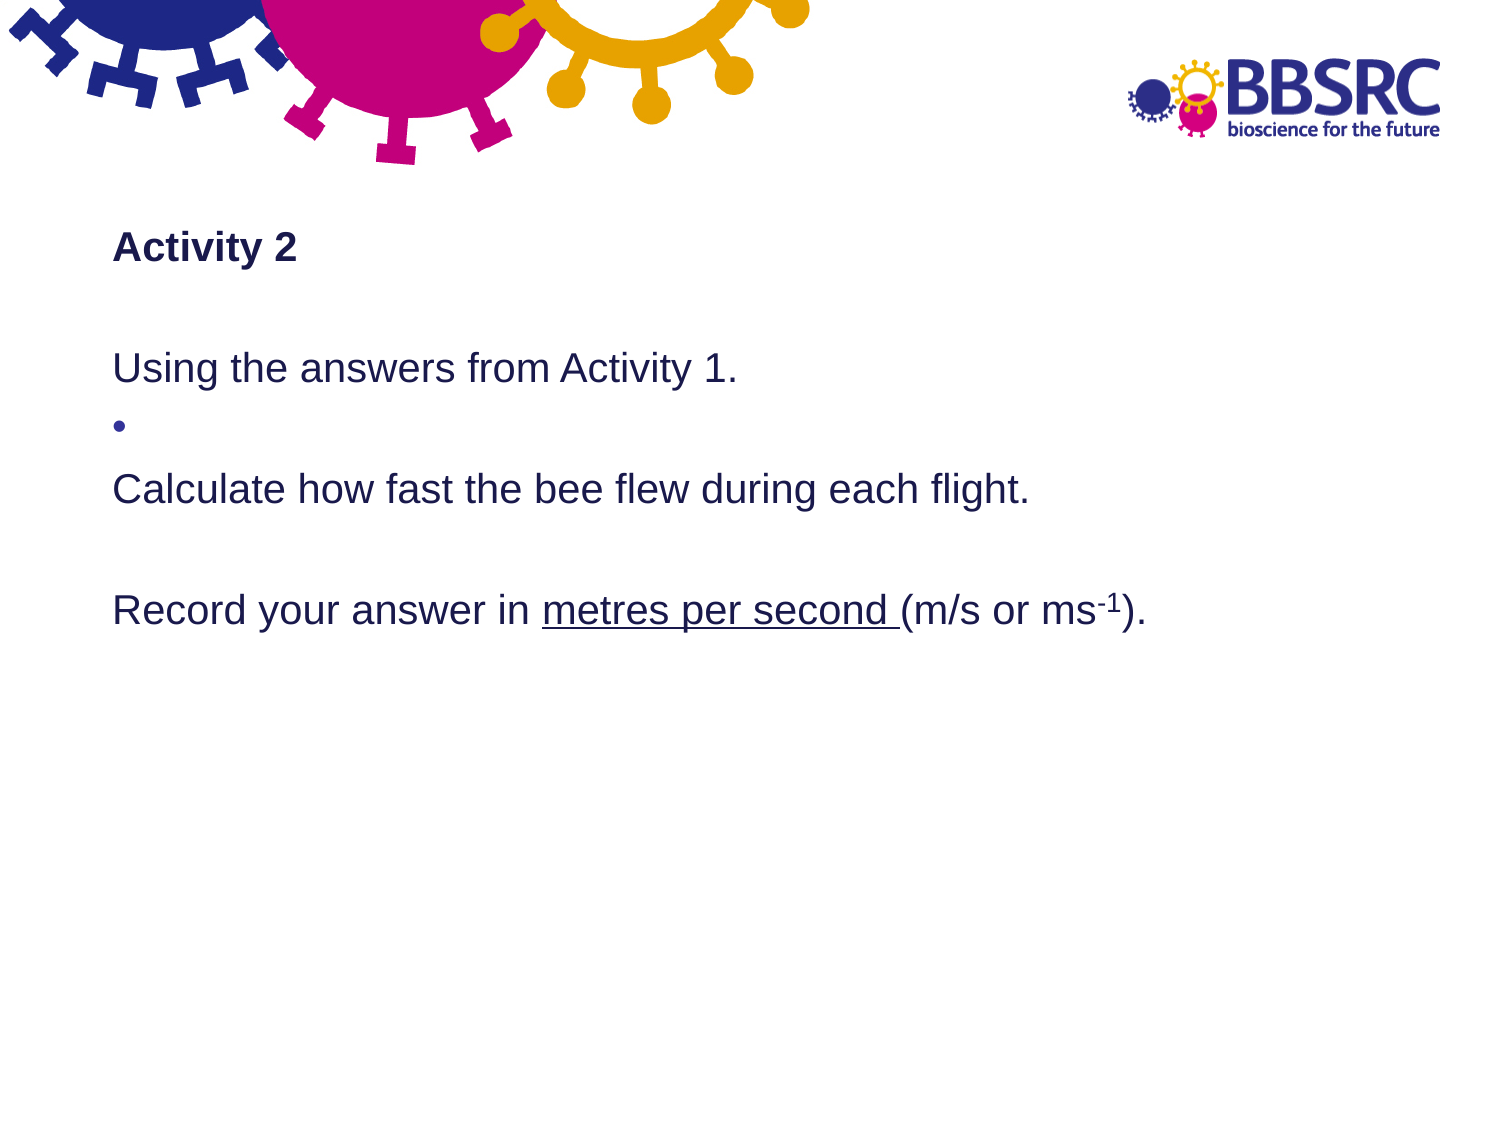

# Activity 2
Using the answers from Activity 1.
Calculate how fast the bee flew during each flight.
Record your answer in metres per second (m/s or ms-1).